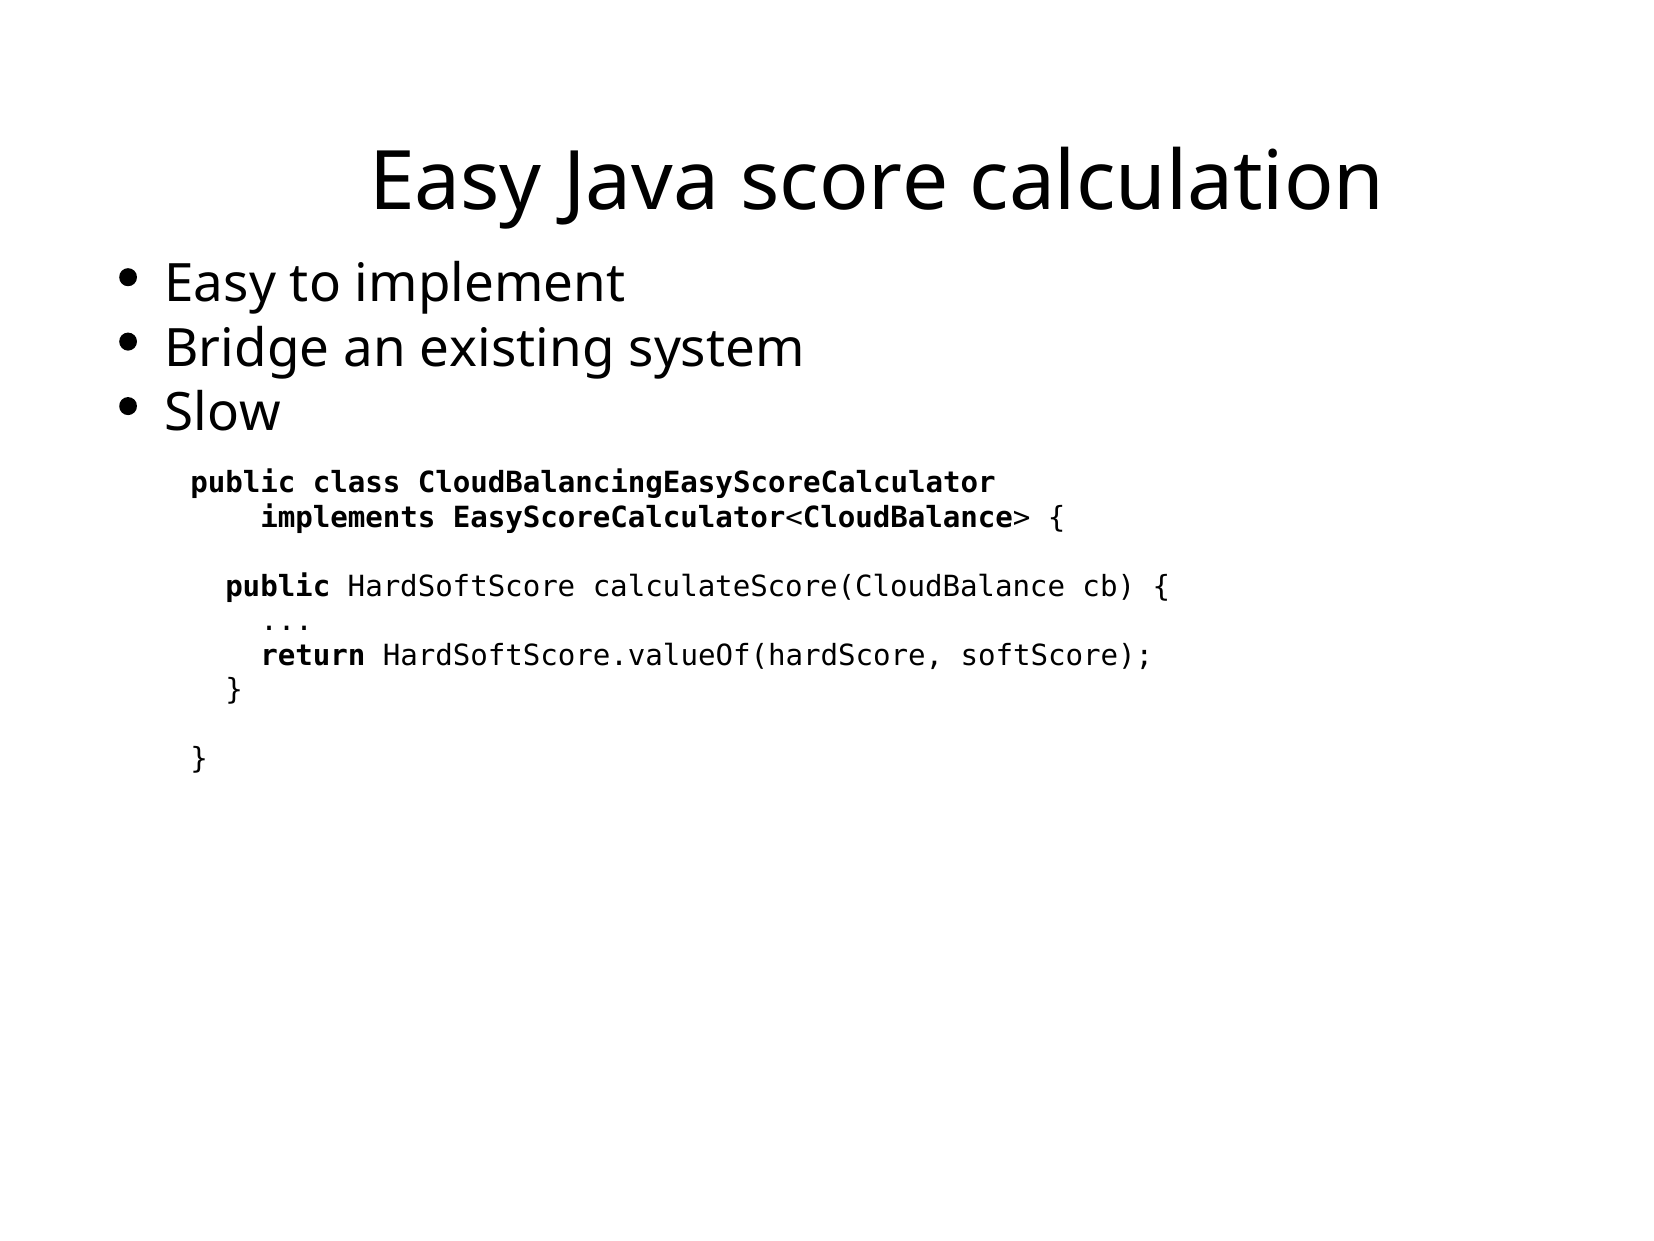

Easy Java score calculation
Easy to implement
Bridge an existing system
Slow
public class CloudBalancingEasyScoreCalculator
 implements EasyScoreCalculator<CloudBalance> {
 public HardSoftScore calculateScore(CloudBalance cb) {
 ...
 return HardSoftScore.valueOf(hardScore, softScore);
 }
}